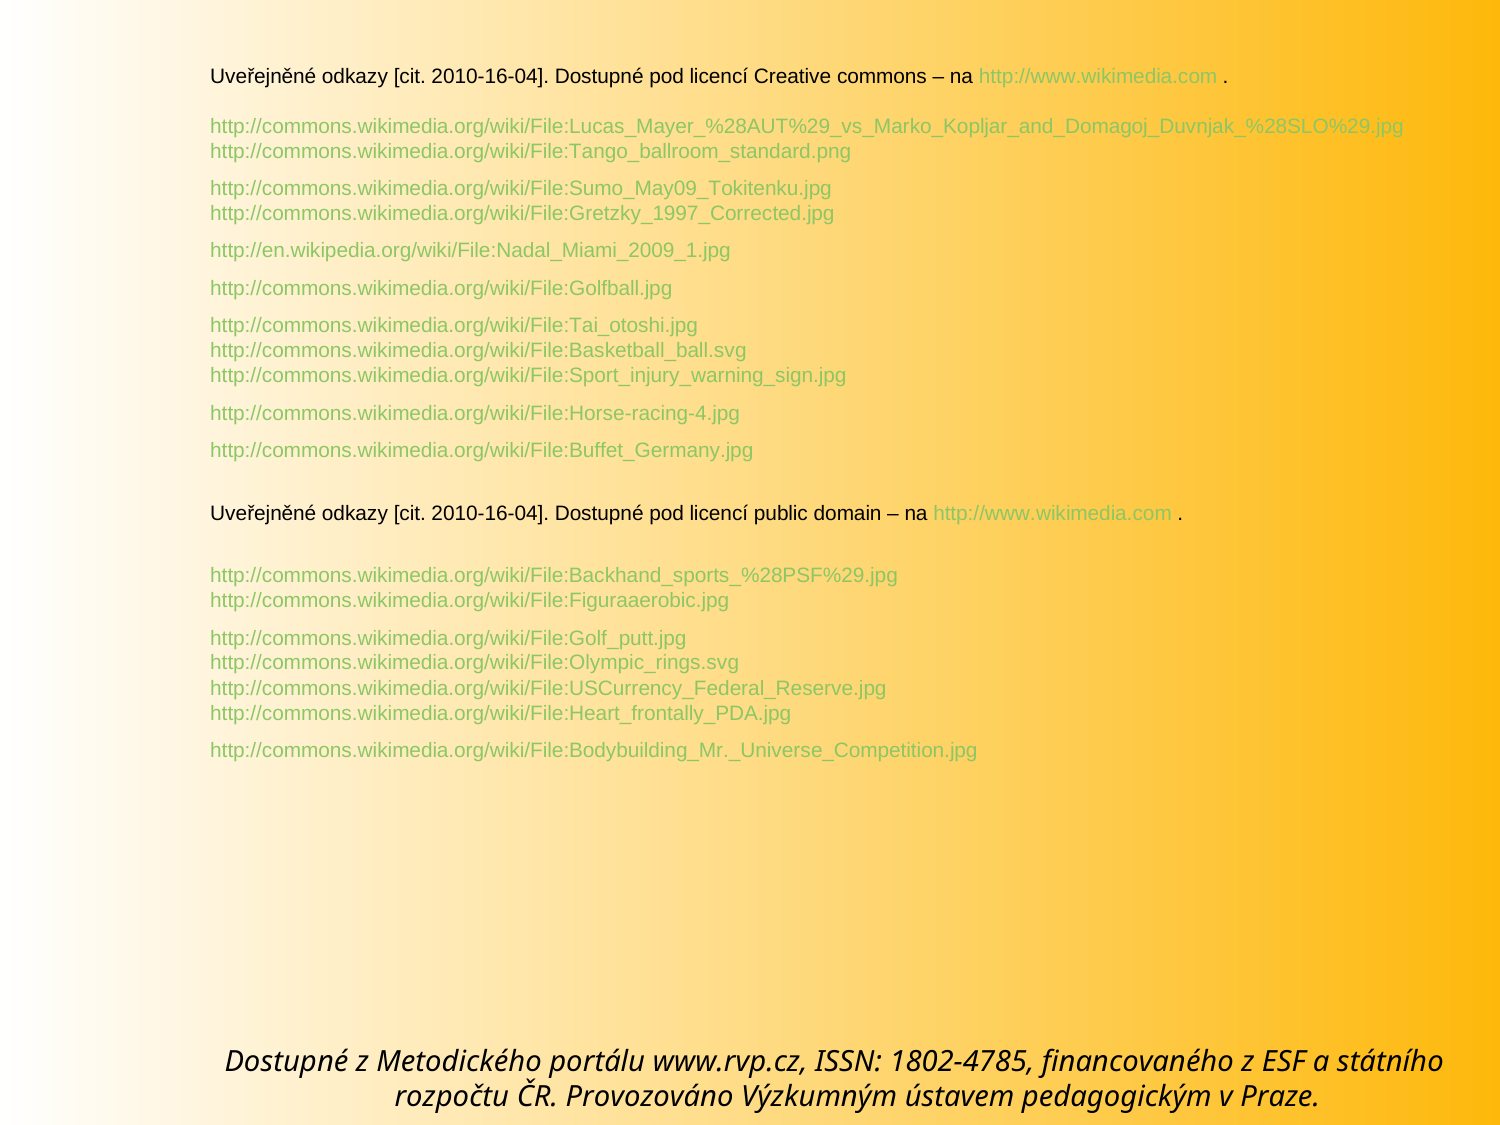

Uveřejněné odkazy [cit. 2010-16-04]. Dostupné pod licencí Creative commons – na http://www.wikimedia.com .
http://commons.wikimedia.org/wiki/File:Lucas_Mayer_%28AUT%29_vs_Marko_Kopljar_and_Domagoj_Duvnjak_%28SLO%29.jpg
http://commons.wikimedia.org/wiki/File:Tango_ballroom_standard.png
http://commons.wikimedia.org/wiki/File:Sumo_May09_Tokitenku.jpg
http://commons.wikimedia.org/wiki/File:Gretzky_1997_Corrected.jpg
http://en.wikipedia.org/wiki/File:Nadal_Miami_2009_1.jpg
http://commons.wikimedia.org/wiki/File:Golfball.jpg
http://commons.wikimedia.org/wiki/File:Tai_otoshi.jpg
http://commons.wikimedia.org/wiki/File:Basketball_ball.svg
http://commons.wikimedia.org/wiki/File:Sport_injury_warning_sign.jpg
http://commons.wikimedia.org/wiki/File:Horse-racing-4.jpg
http://commons.wikimedia.org/wiki/File:Buffet_Germany.jpg
Uveřejněné odkazy [cit. 2010-16-04]. Dostupné pod licencí public domain – na http://www.wikimedia.com .
http://commons.wikimedia.org/wiki/File:Backhand_sports_%28PSF%29.jpg
http://commons.wikimedia.org/wiki/File:Figuraaerobic.jpg
http://commons.wikimedia.org/wiki/File:Golf_putt.jpg
http://commons.wikimedia.org/wiki/File:Olympic_rings.svg
http://commons.wikimedia.org/wiki/File:USCurrency_Federal_Reserve.jpg
http://commons.wikimedia.org/wiki/File:Heart_frontally_PDA.jpg
http://commons.wikimedia.org/wiki/File:Bodybuilding_Mr._Universe_Competition.jpg
Dostupné z Metodického portálu www.rvp.cz, ISSN: 1802-4785, financovaného z ESF a státního rozpočtu ČR. Provozováno Výzkumným ústavem pedagogickým v Praze.